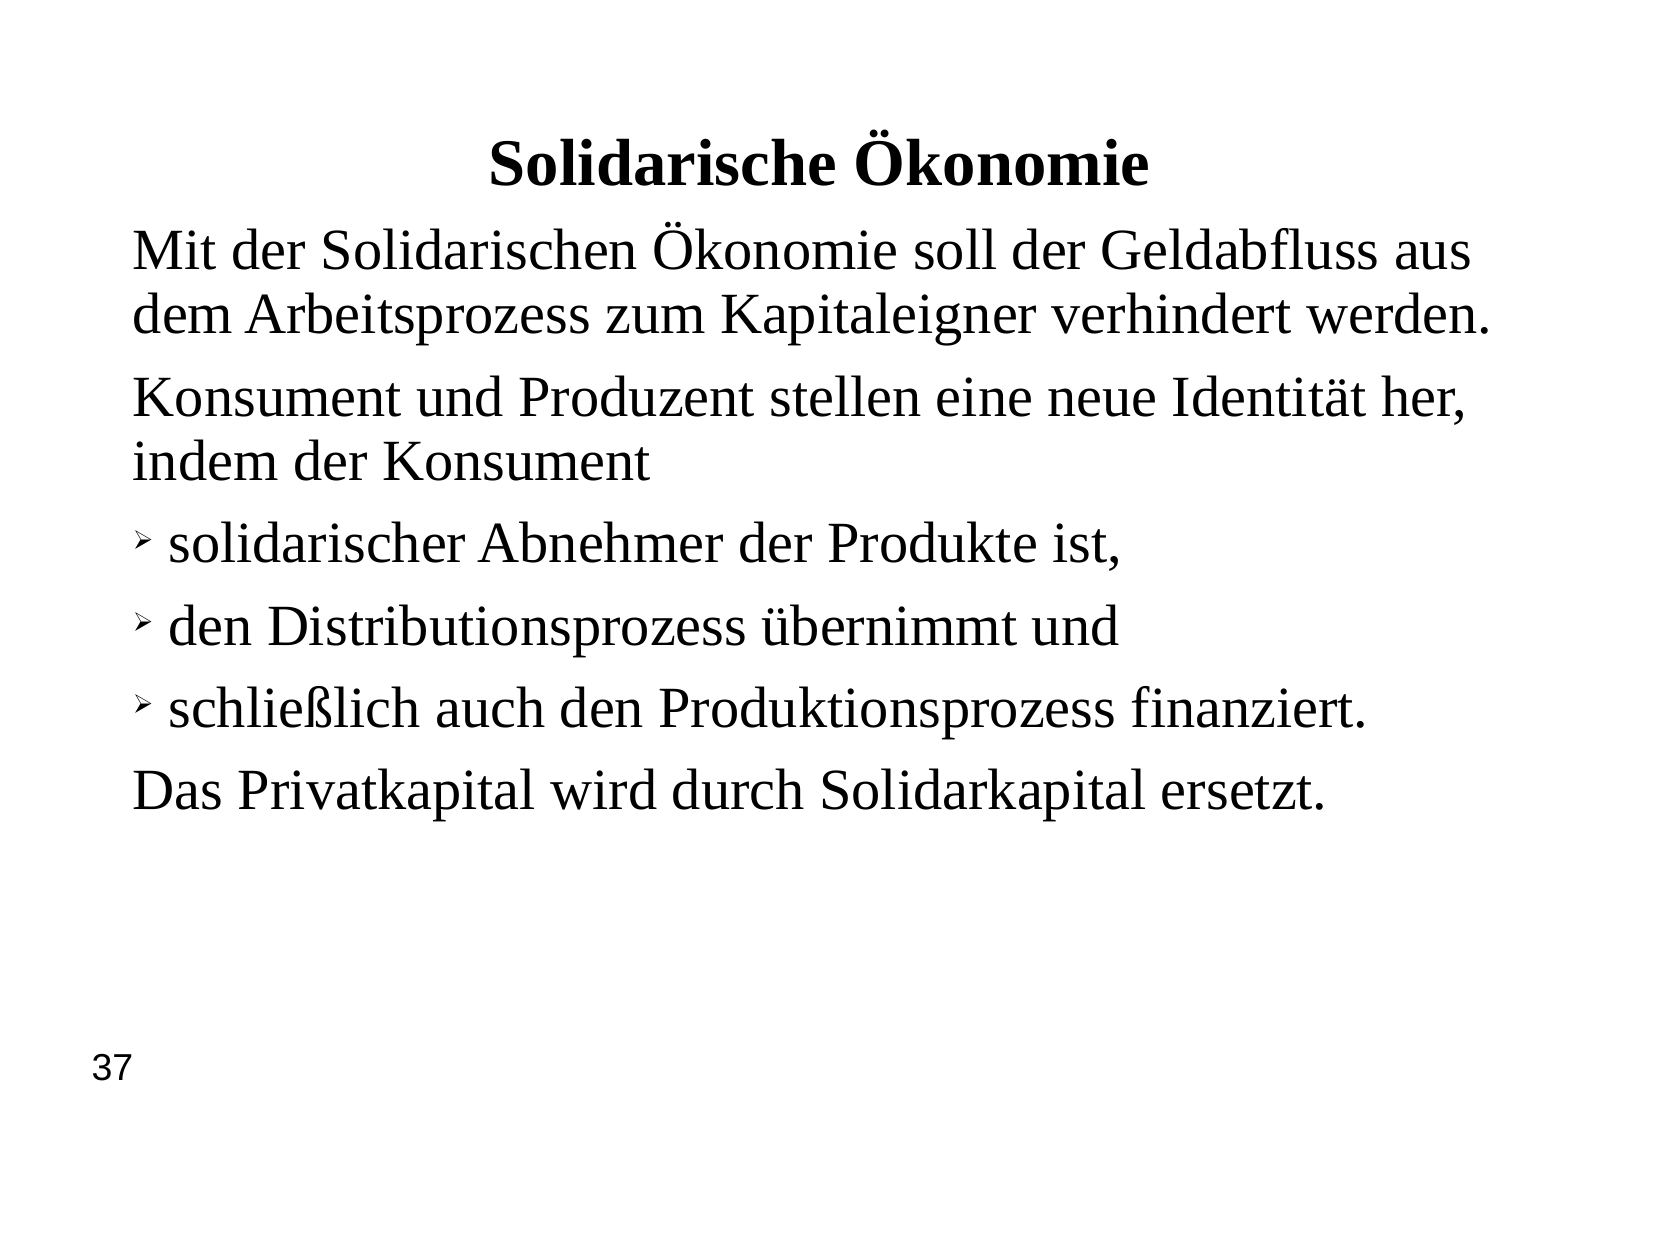

Solidarische Ökonomie
Mit der Solidarischen Ökonomie soll der Geldabfluss aus dem Arbeitsprozess zum Kapitaleigner verhindert werden.
Konsument und Produzent stellen eine neue Identität her, indem der Konsument
 solidarischer Abnehmer der Produkte ist,
 den Distributionsprozess übernimmt und
 schließlich auch den Produktionsprozess finanziert.
Das Privatkapital wird durch Solidarkapital ersetzt.